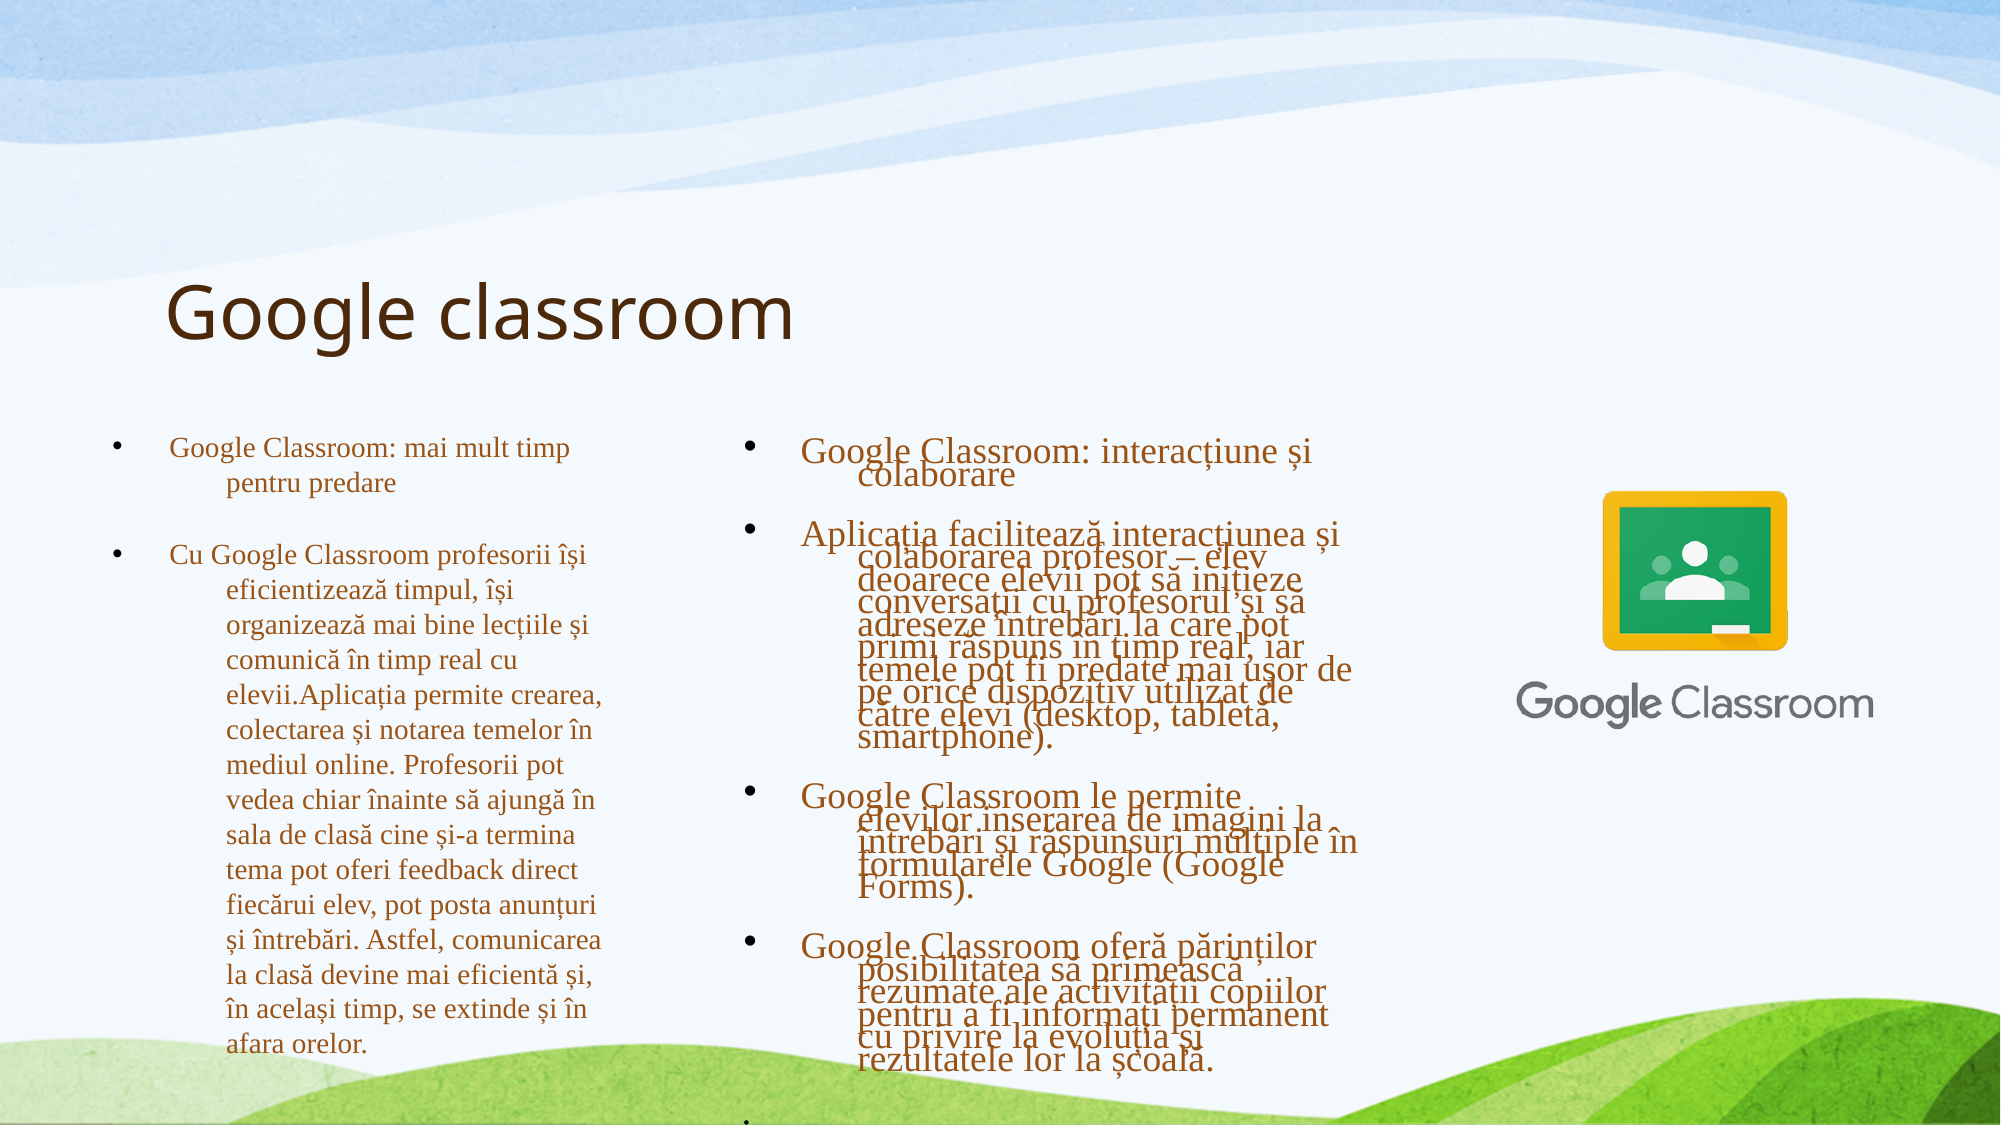

# Google classroom
Google Classroom: mai mult timp pentru predare
Cu Google Classroom profesorii își eficientizează timpul, își organizează mai bine lecțiile și comunică în timp real cu elevii.Aplicația permite crearea, colectarea și notarea temelor în mediul online. Profesorii pot vedea chiar înainte să ajungă în sala de clasă cine și-a termina tema pot oferi feedback direct fiecărui elev, pot posta anunțuri și întrebări. Astfel, comunicarea la clasă devine mai eficientă și, în același timp, se extinde și în afara orelor.
Google Classroom: interacțiune și colaborare
Aplicația facilitează interacțiunea și colaborarea profesor – elev deoarece elevii pot să inițieze conversații cu profesorul și să adreseze întrebări la care pot primi răspuns în timp real, iar temele pot fi predate mai ușor de pe orice dispozitiv utilizat de către elevi (desktop, tabletă, smartphone).
Google Classroom le permite elevilor inserarea de imagini la întrebări și răspunsuri multiple în formularele Google (Google Forms).
Google Classroom oferă părinților posibilitatea să primească rezumate ale activității copiilor pentru a fi informați permanent cu privire la evoluția și rezultatele lor la școală.